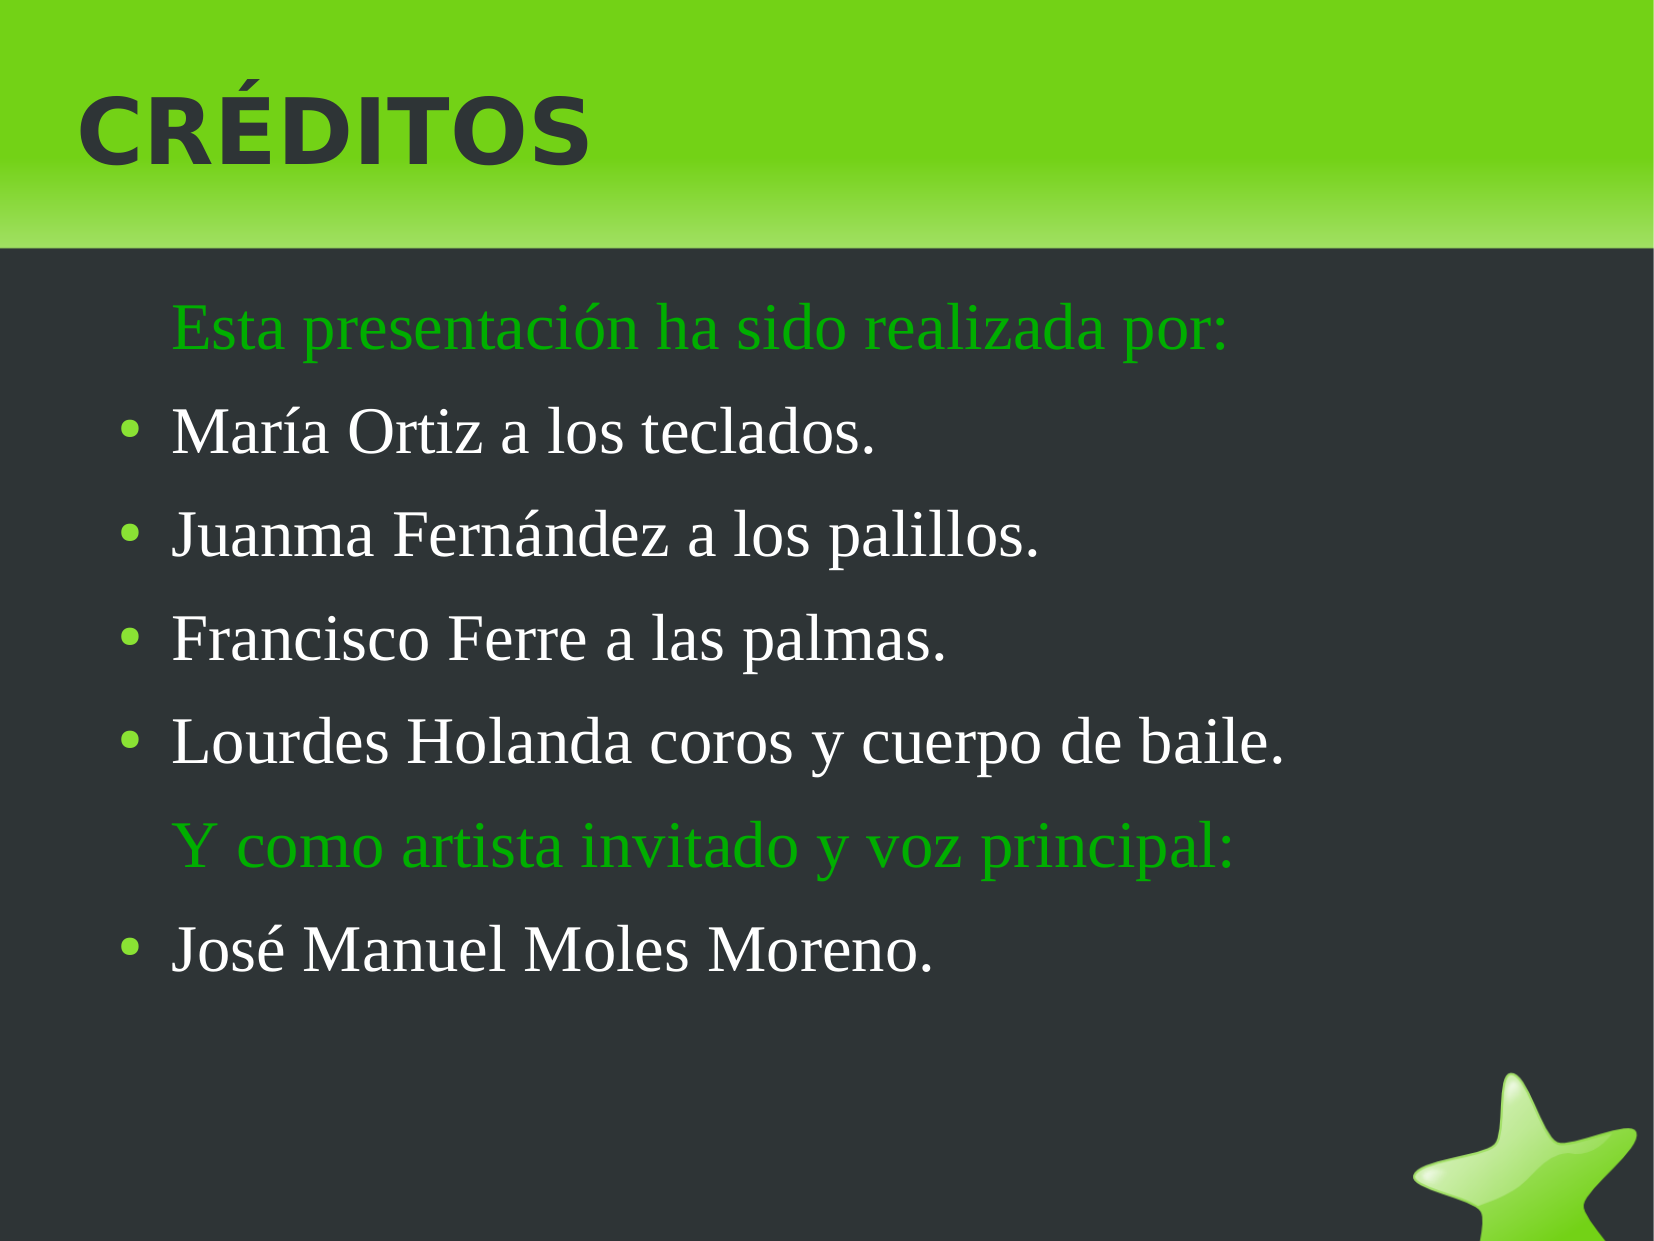

# CRÉDITOS
Esta presentación ha sido realizada por:
María Ortiz a los teclados.
Juanma Fernández a los palillos.
Francisco Ferre a las palmas.
Lourdes Holanda coros y cuerpo de baile.
Y como artista invitado y voz principal:
José Manuel Moles Moreno.